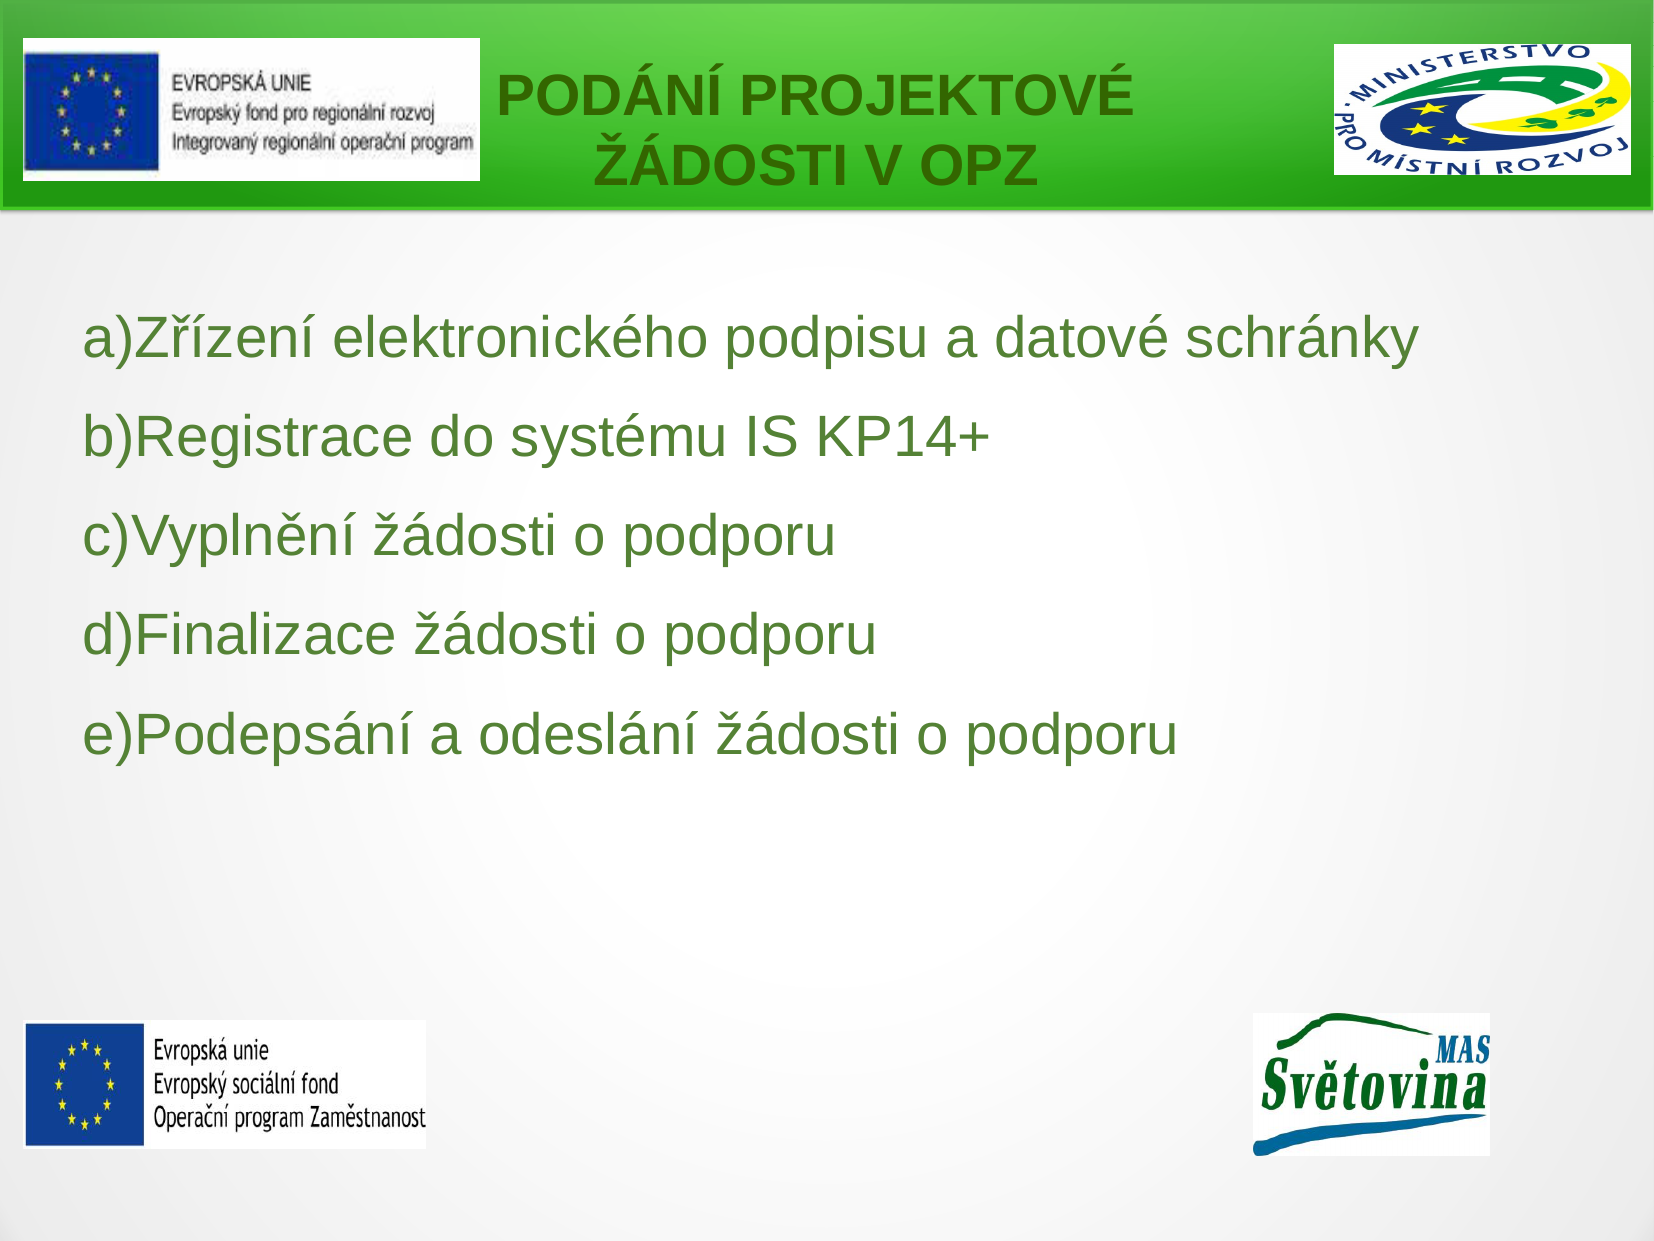

# PODÁNÍ PROJEKTOVÉ ŽÁDOSTI V OPZ
a)Zřízení elektronického podpisu a datové schránky
b)Registrace do systému IS KP14+
c)Vyplnění žádosti o podporu
d)Finalizace žádosti o podporu
e)Podepsání a odeslání žádosti o podporu